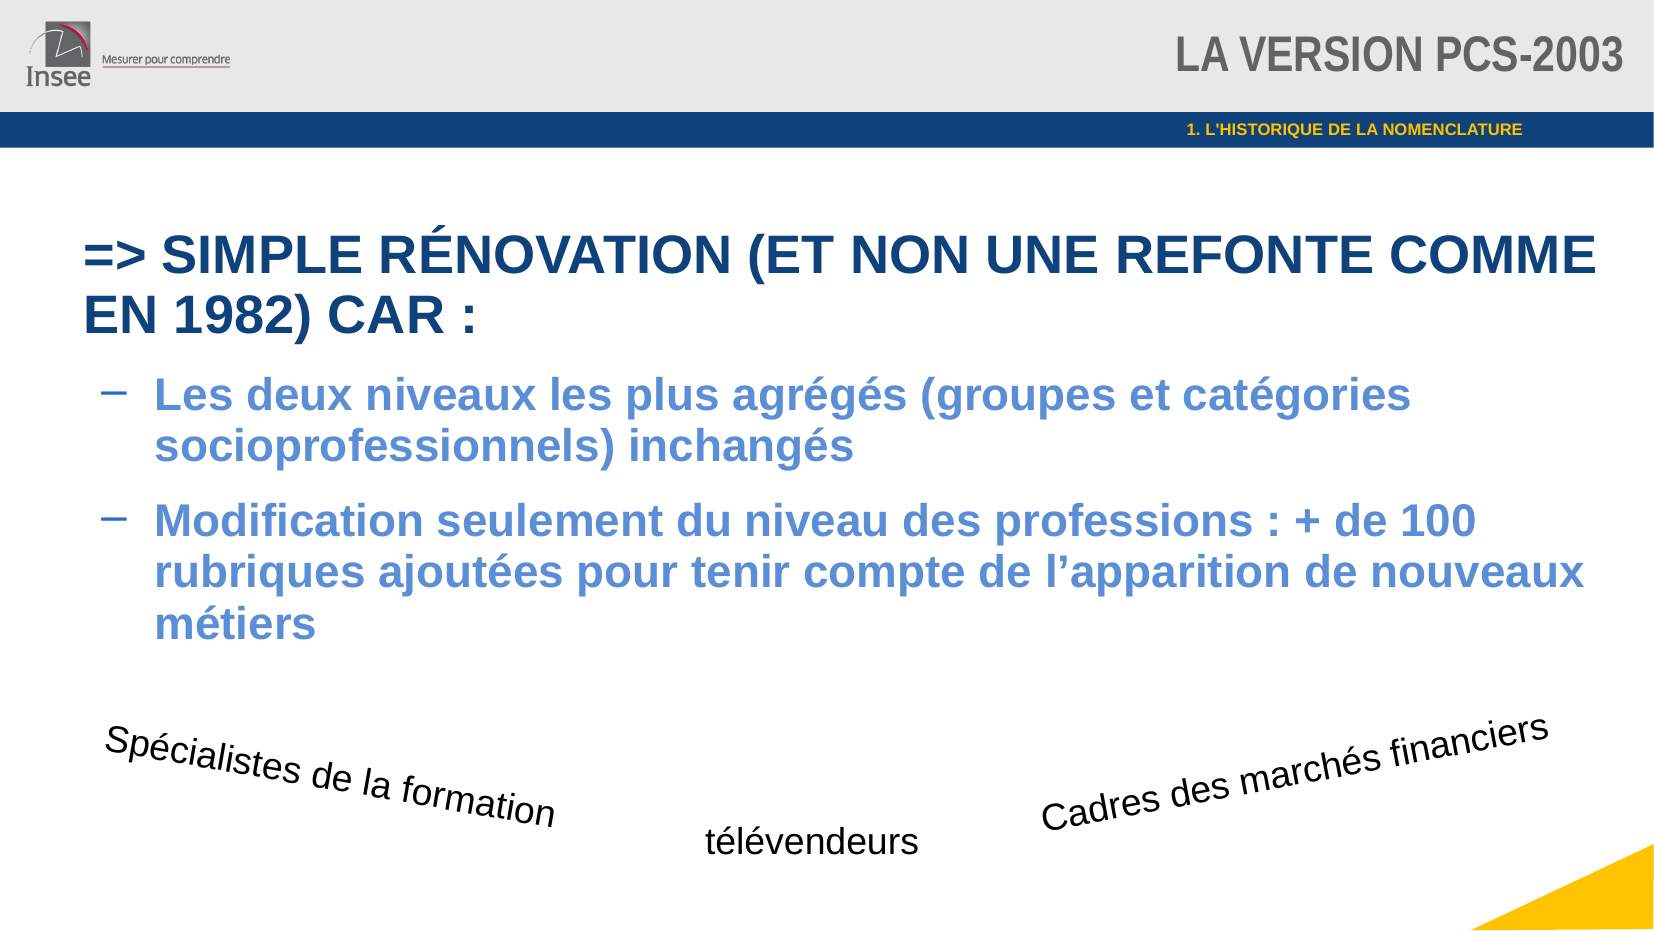

# La version pCS-2003
1. l'historique de la nomenclature
=> simple rénovation (et non une refonte comme en 1982) car :
Les deux niveaux les plus agrégés (groupes et catégories socioprofessionnels) inchangés
Modification seulement du niveau des professions : + de 100 rubriques ajoutées pour tenir compte de l’apparition de nouveaux métiers
Cadres des marchés financiers
Spécialistes de la formation
télévendeurs